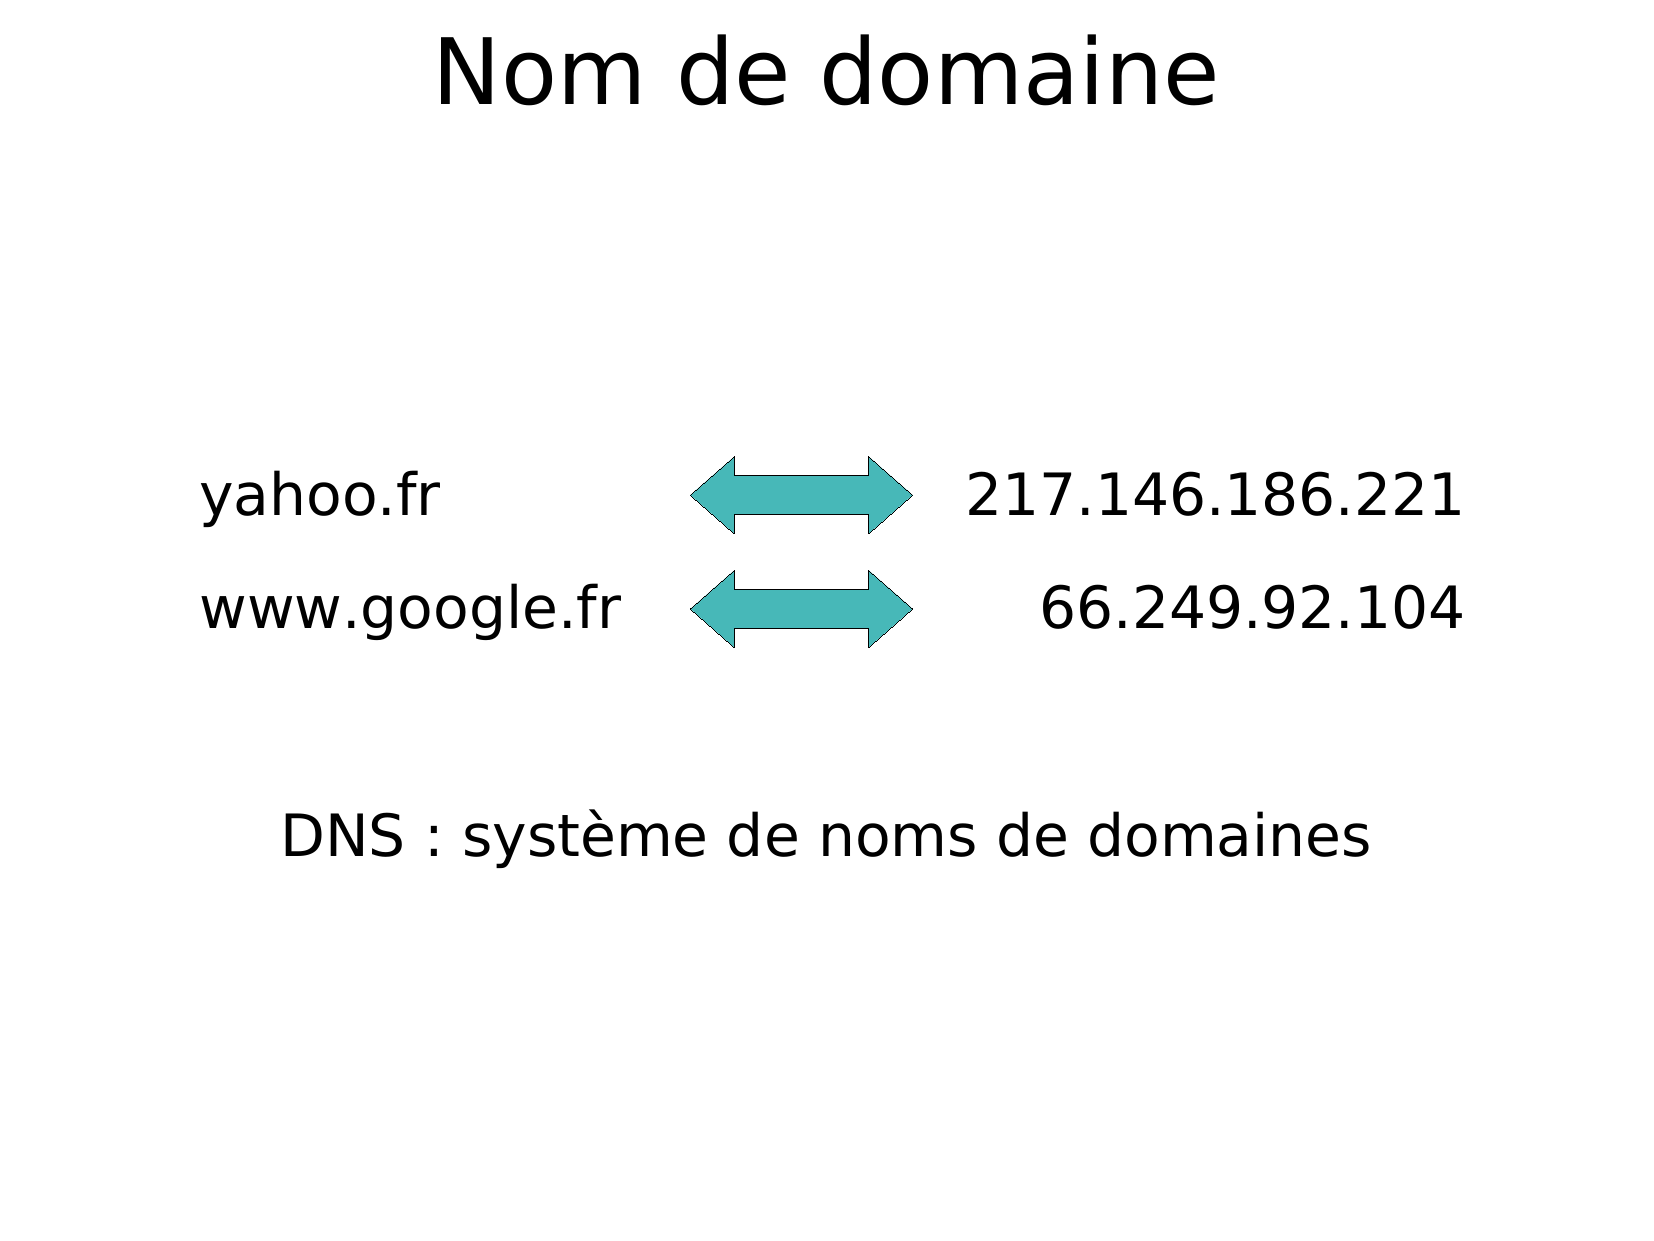

# Nom de domaine
yahoo.fr
217.146.186.221
www.google.fr
66.249.92.104
DNS : système de noms de domaines